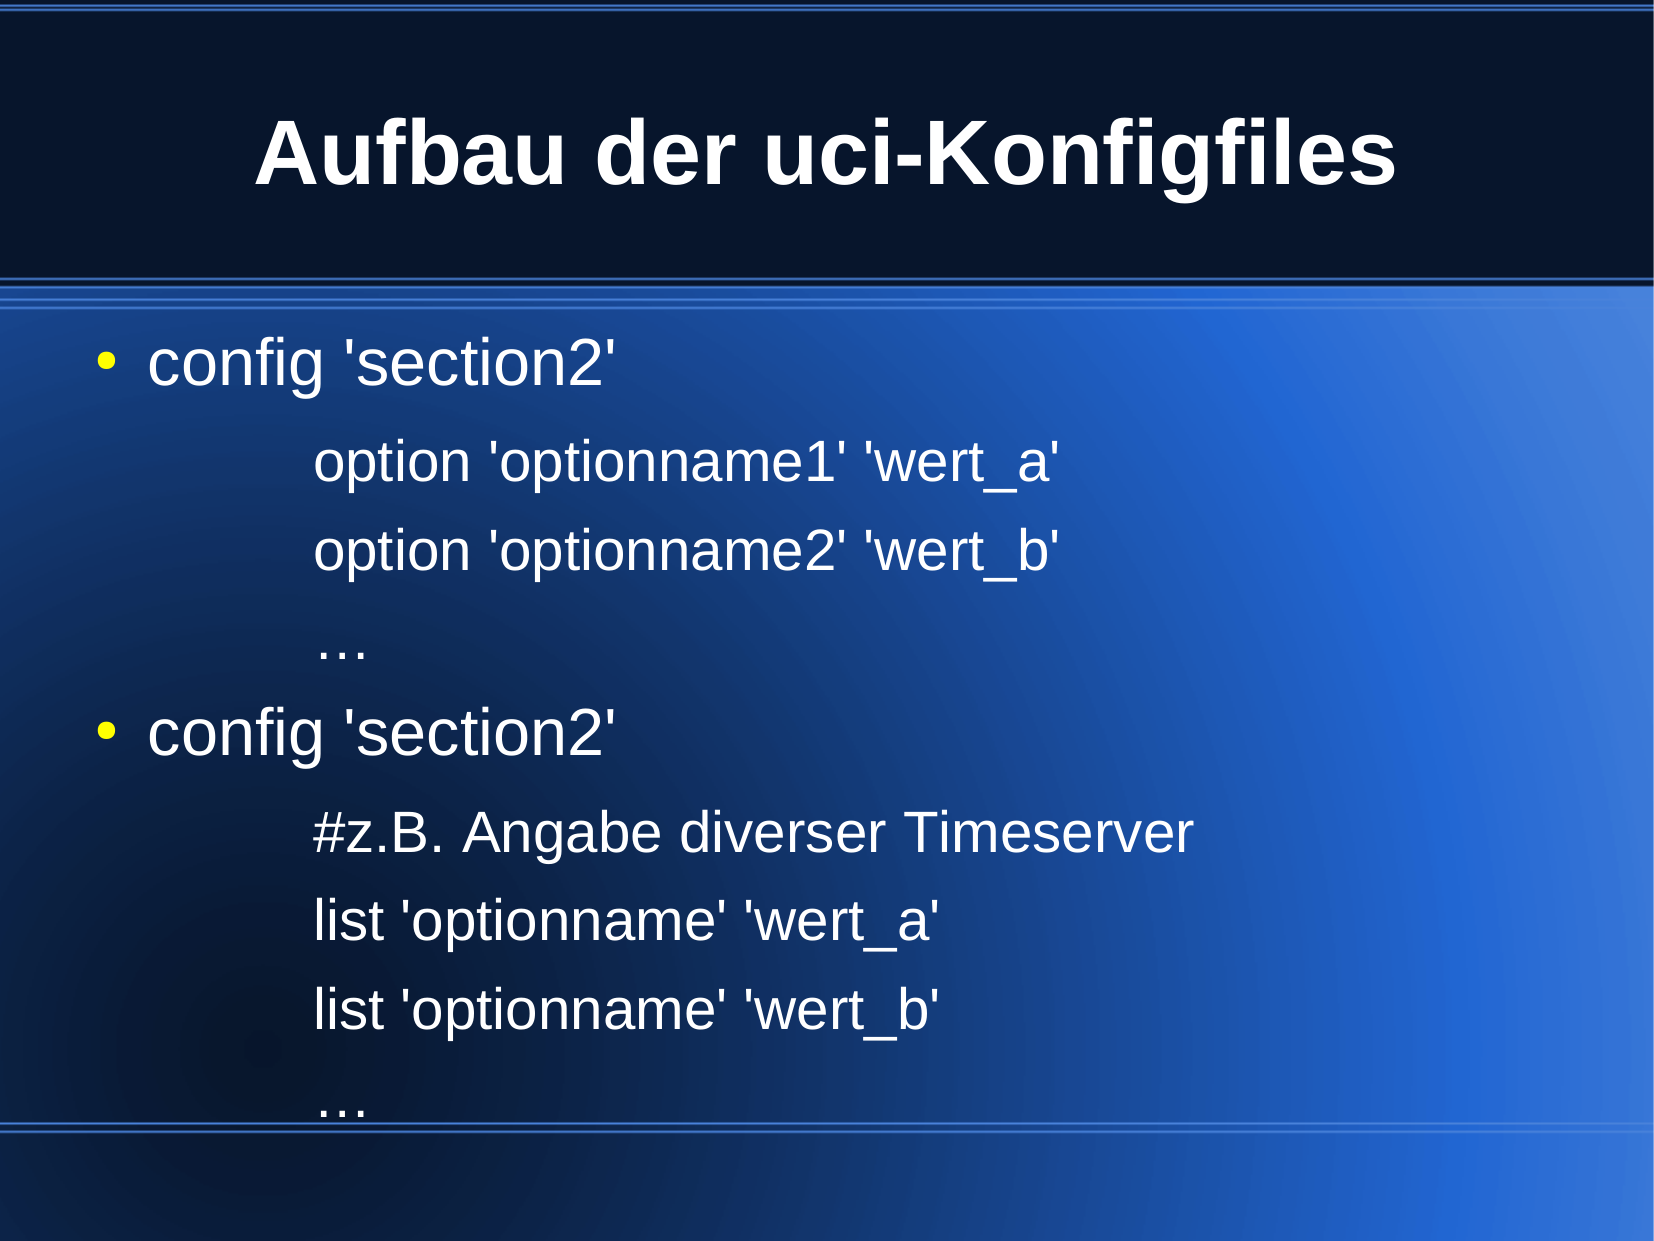

# Aufbau der uci-Konfigfiles
config 'section2'
option 'optionname1' 'wert_a'
option 'optionname2' 'wert_b'
…
config 'section2'
#z.B. Angabe diverser Timeserver
list 'optionname' 'wert_a'
list 'optionname' 'wert_b'
…